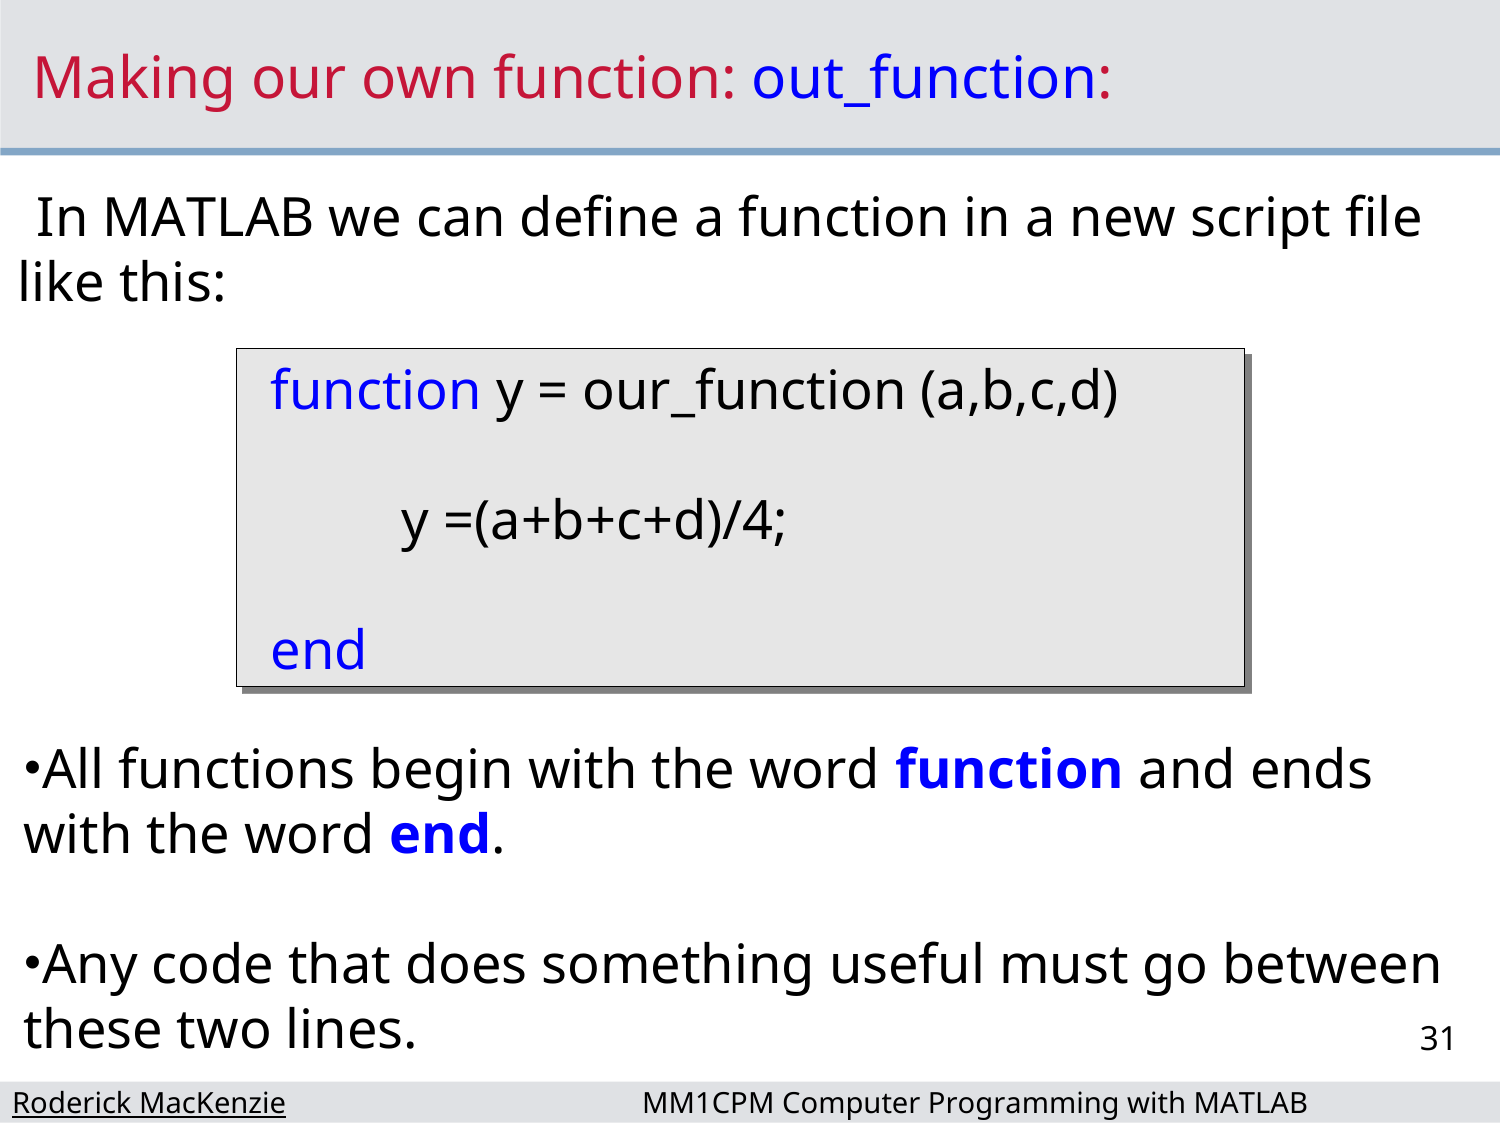

# Making our own function: out_function:
In MATLAB we can define a function in a new script file like this:
function y = our_function (a,b,c,d)
	y =(a+b+c+d)/4;
end
All functions begin with the word function and ends with the word end.
Any code that does something useful must go between these two lines.